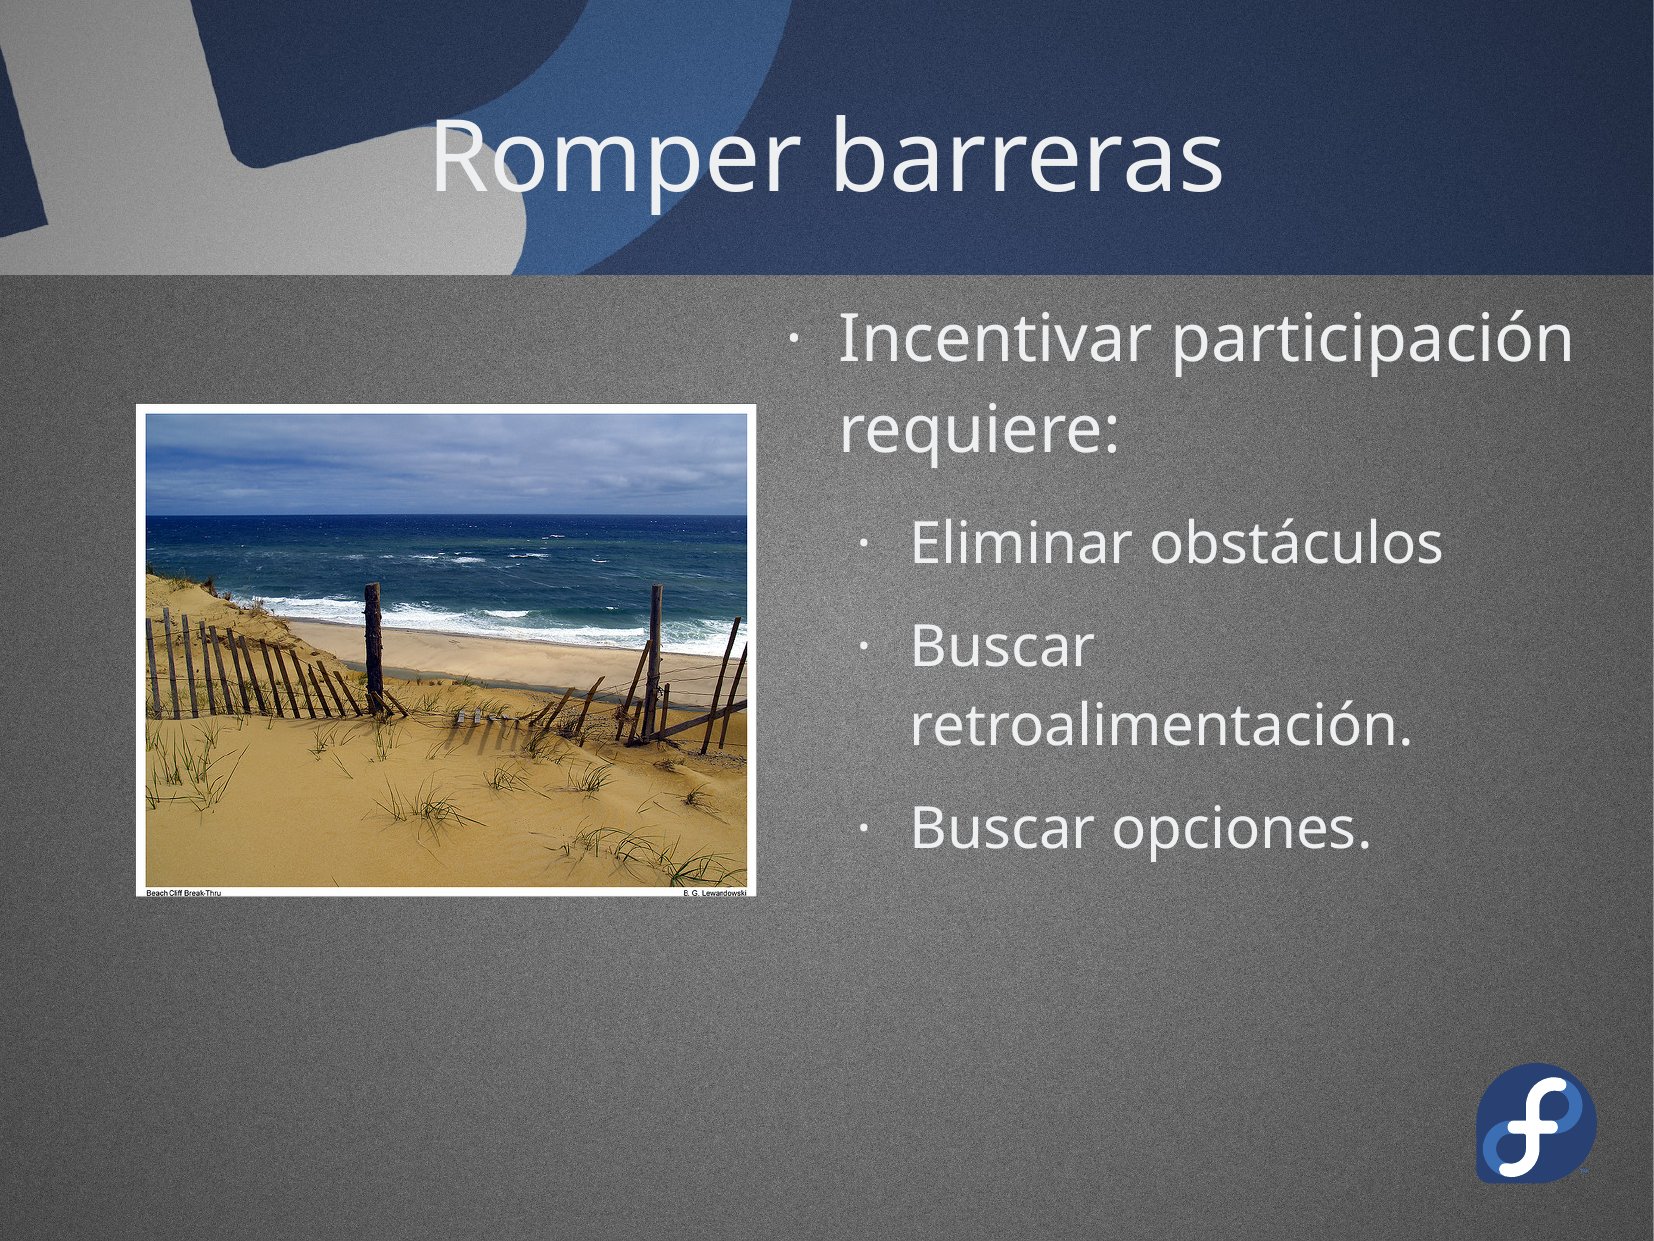

# Romper barreras
Incentivar participación requiere:
Eliminar obstáculos
Buscar retroalimentación.
Buscar opciones.